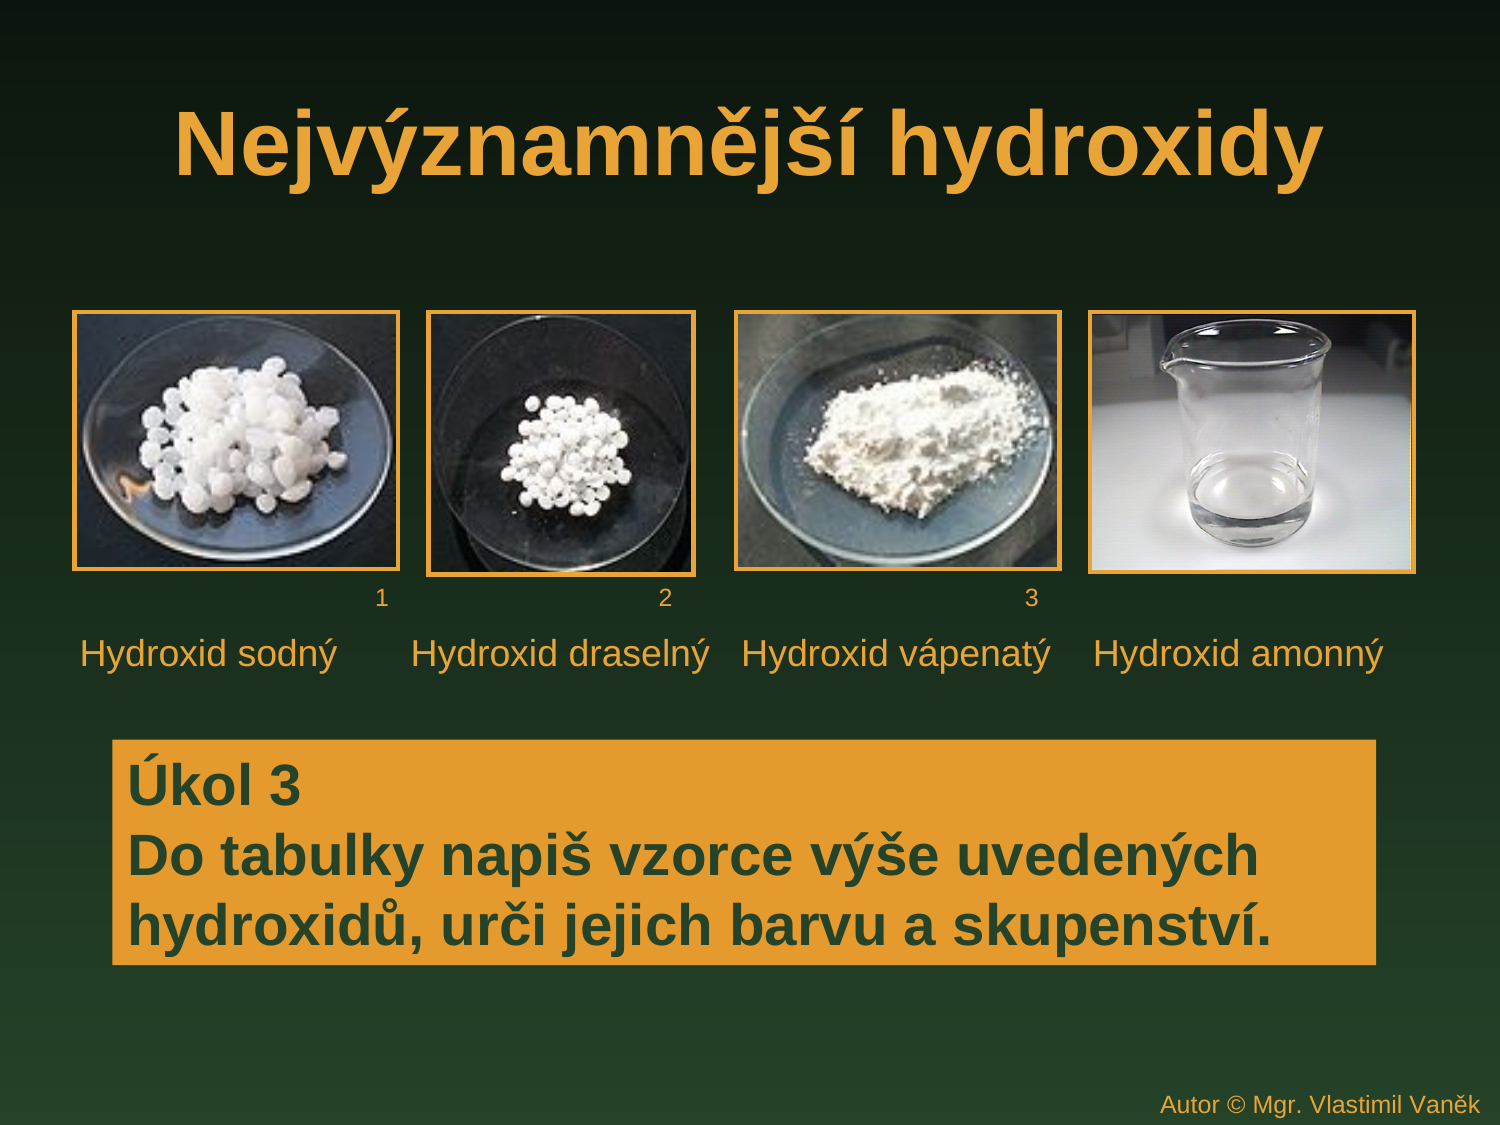

# Nejvýznamnější hydroxidy
1
2
3
Hydroxid sodný Hydroxid draselný Hydroxid vápenatý Hydroxid amonný
Úkol 3
Do tabulky napiš vzorce výše uvedených hydroxidů, urči jejich barvu a skupenství.
Autor © Mgr. Vlastimil Vaněk